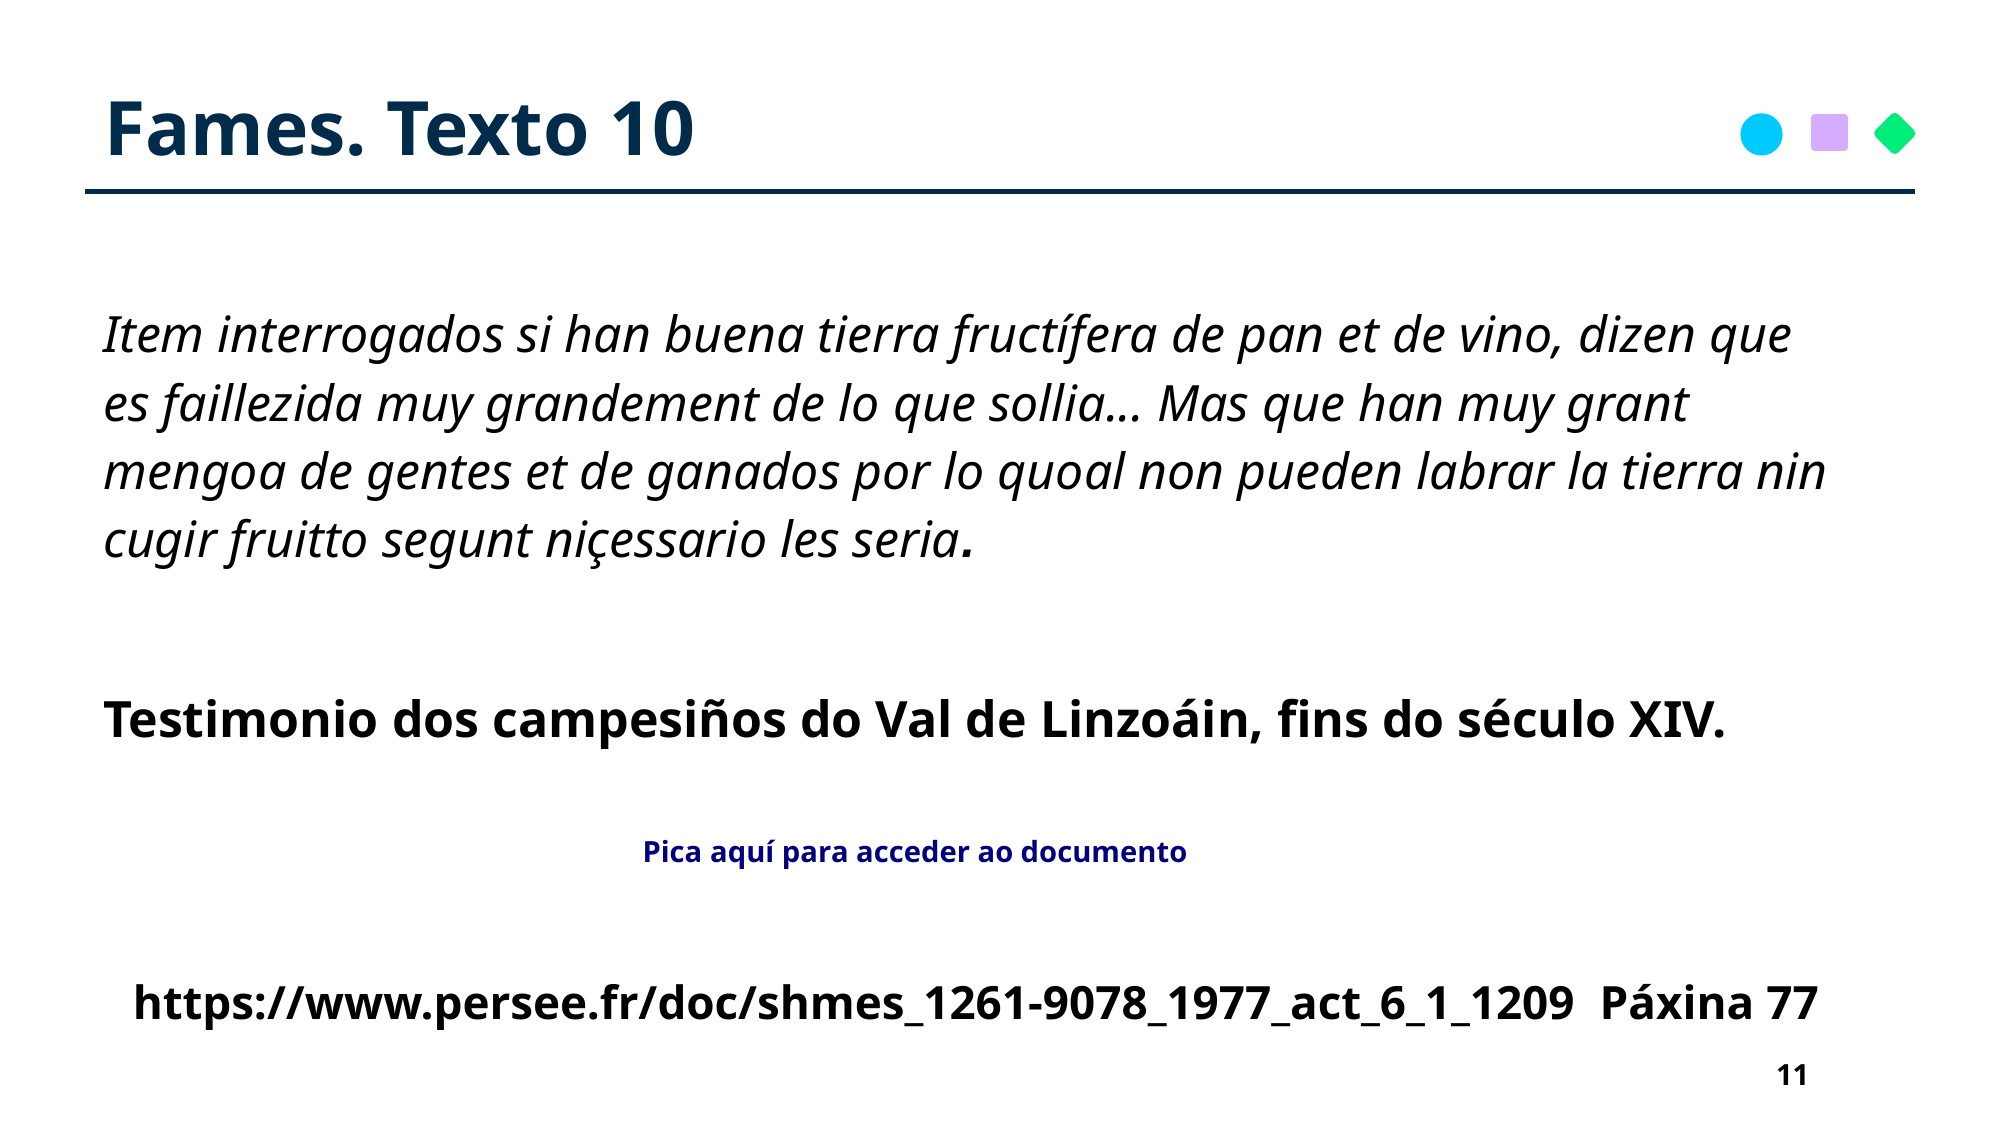

# Fames. Texto 10
Item interrogados si han buena tierra fructífera de pan et de vino, dizen que es faillezida muy grandement de lo que sollia... Mas que han muy grant mengoa de gentes et de ganados por lo quoal non pueden labrar la tierra nin cugir fruitto segunt niçessario les seria.
Testimonio dos campesiños do Val de Linzoáin, fins do século XIV.
Pica aquí para acceder ao documento
https://www.persee.fr/doc/shmes_1261-9078_1977_act_6_1_1209 Páxina 77